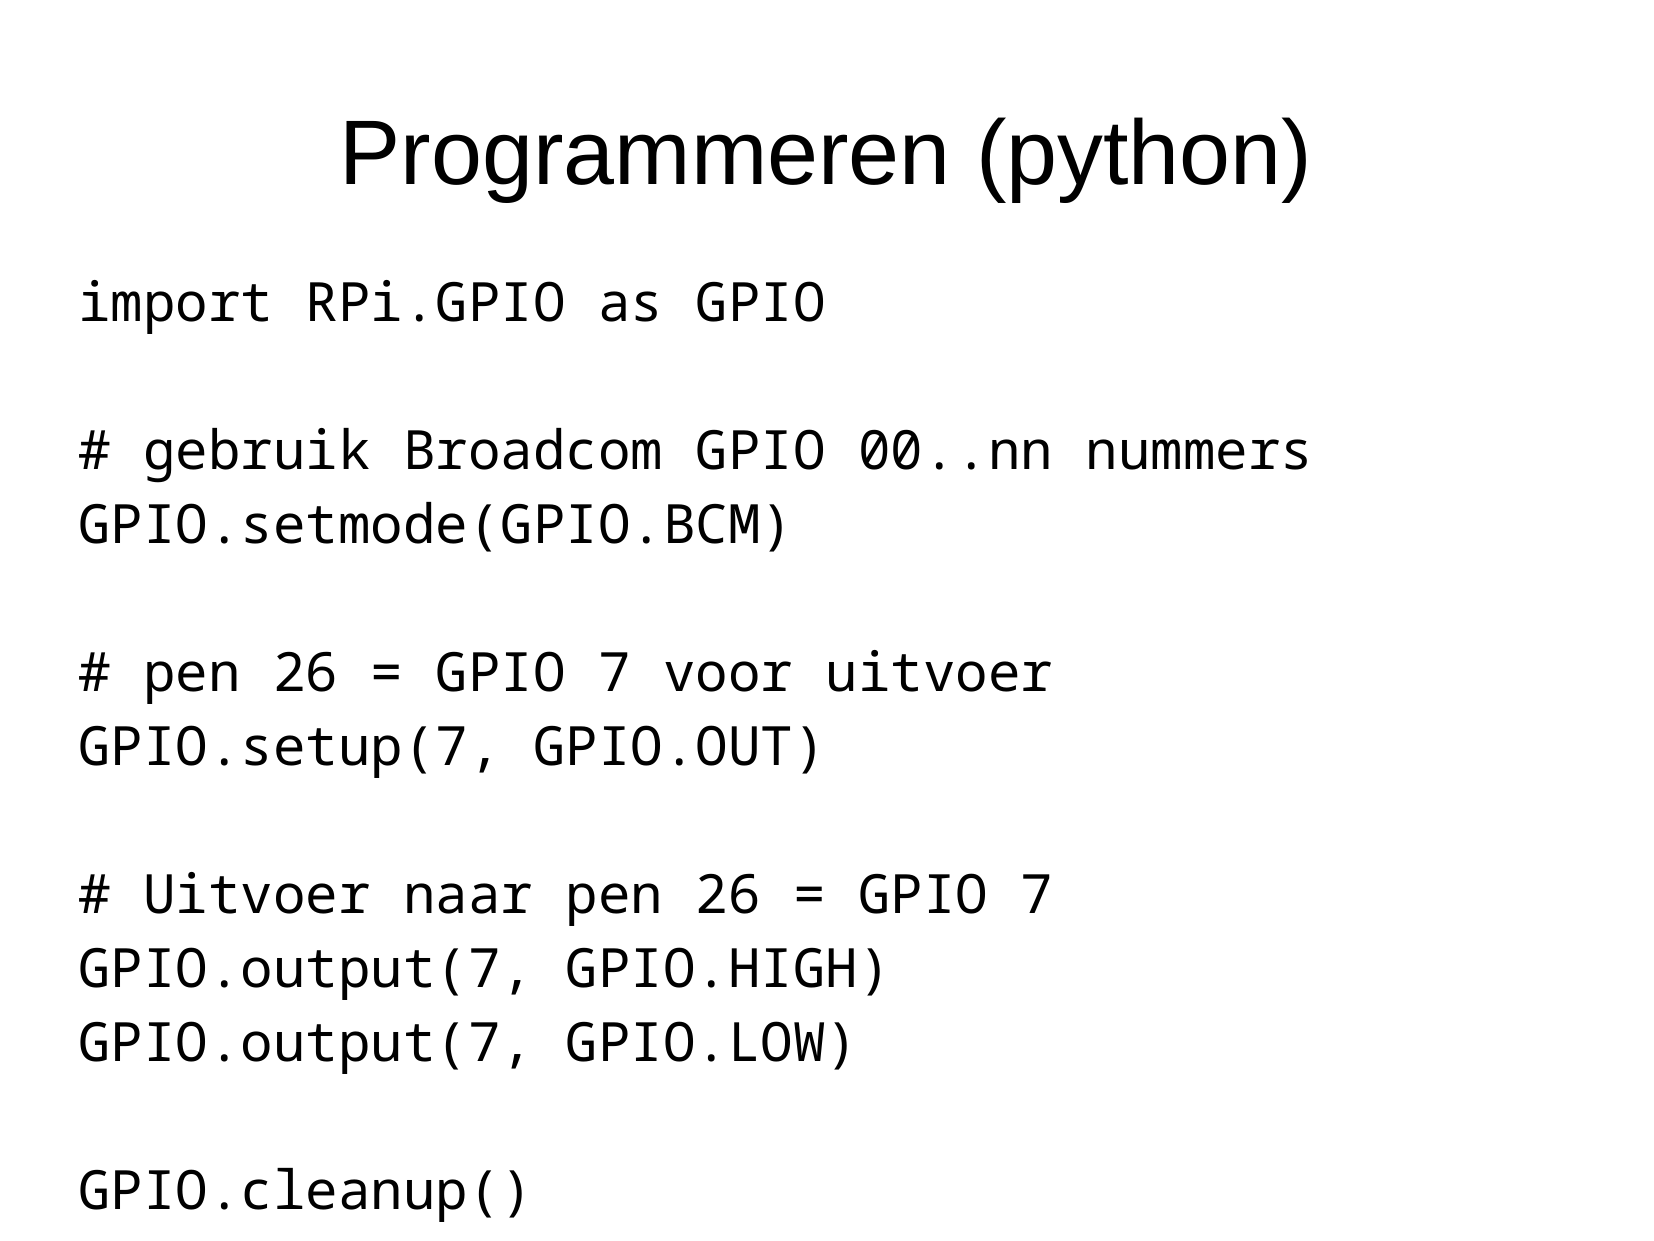

# Programmeren (python)
import RPi.GPIO as GPIO
# gebruik Broadcom GPIO 00..nn nummers
GPIO.setmode(GPIO.BCM)
# pen 26 = GPIO 7 voor uitvoer
GPIO.setup(7, GPIO.OUT)
# Uitvoer naar pen 26 = GPIO 7
GPIO.output(7, GPIO.HIGH)
GPIO.output(7, GPIO.LOW)
GPIO.cleanup()